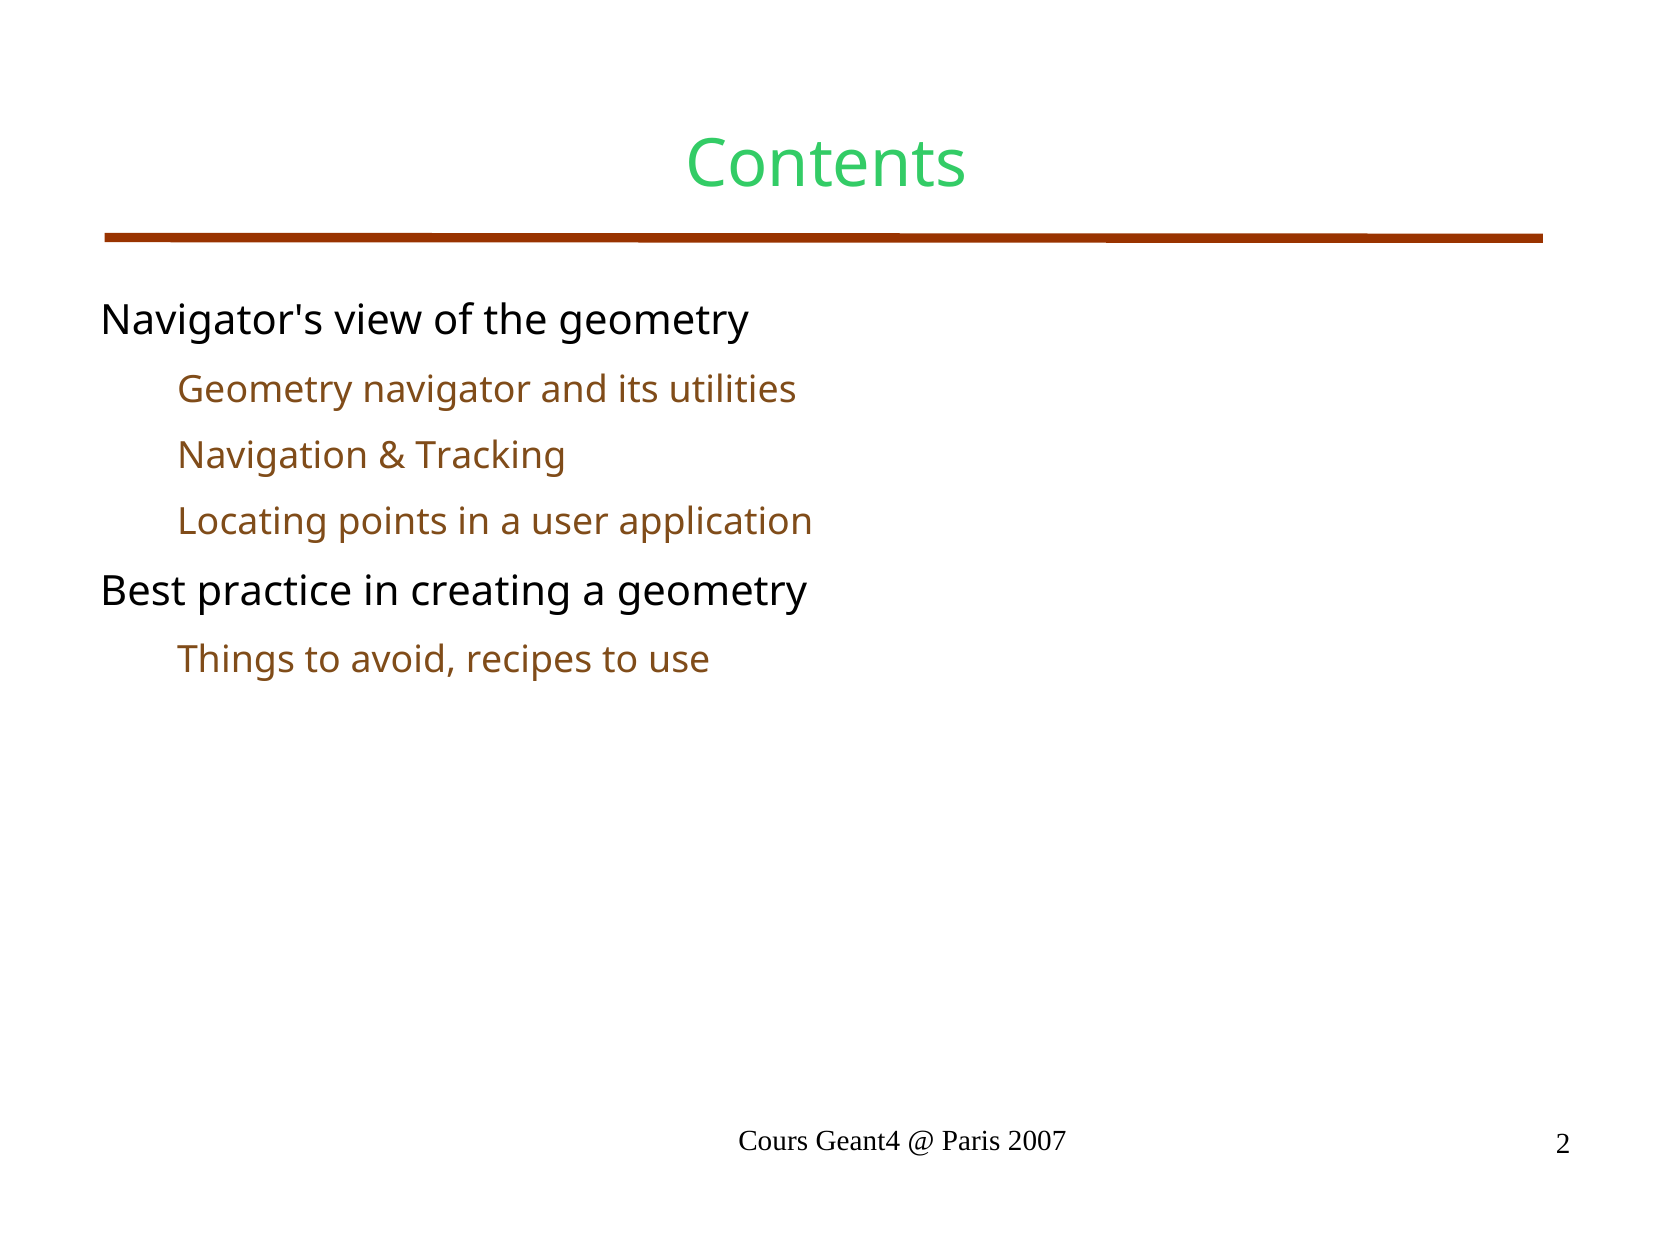

# Contents
Navigator's view of the geometry
Geometry navigator and its utilities
Navigation & Tracking
Locating points in a user application
Best practice in creating a geometry
Things to avoid, recipes to use
Cours Geant4 @ Paris 2007
2